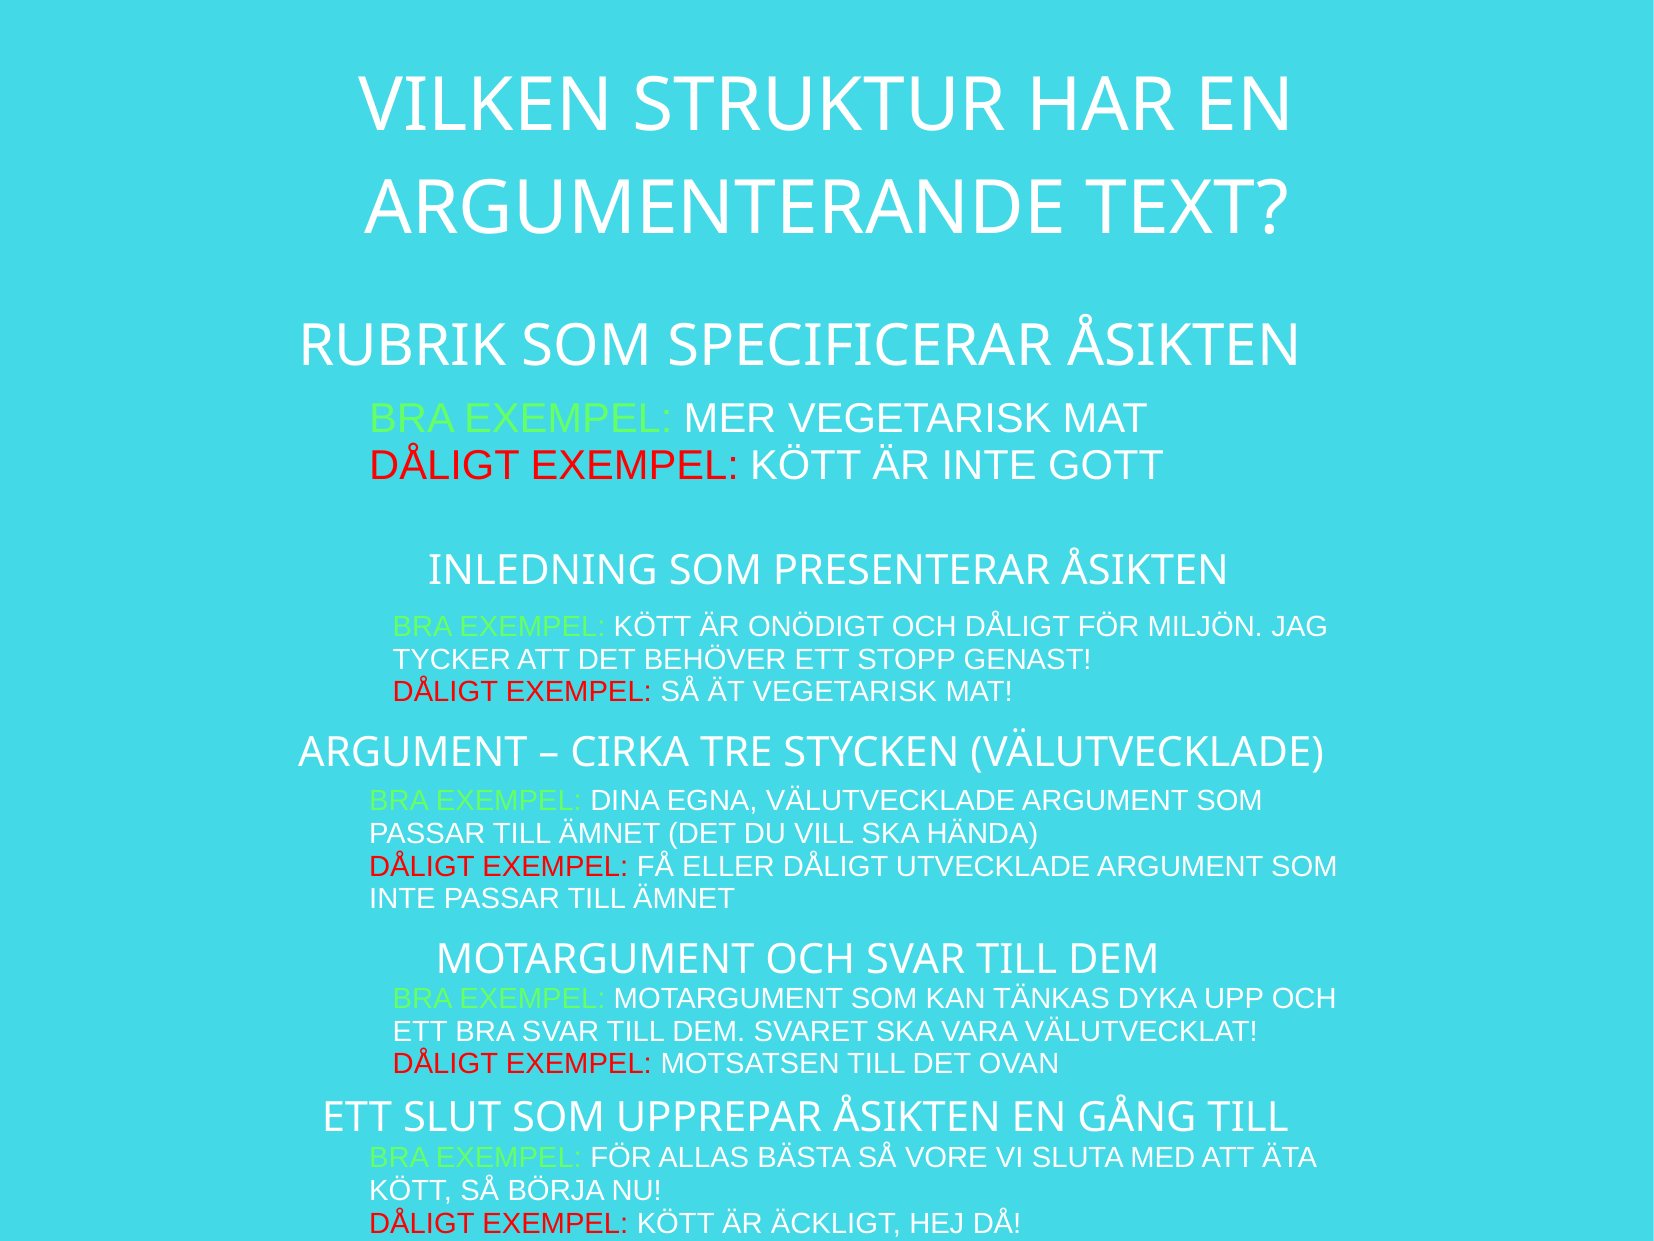

# VILKEN STRUKTUR HAR EN ARGUMENTERANDE TEXT?
RUBRIK SOM SPECIFICERAR ÅSIKTEN
BRA EXEMPEL: MER VEGETARISK MAT
DÅLIGT EXEMPEL: KÖTT ÄR INTE GOTT
INLEDNING SOM PRESENTERAR ÅSIKTEN
BRA EXEMPEL: KÖTT ÄR ONÖDIGT OCH DÅLIGT FÖR MILJÖN. JAG TYCKER ATT DET BEHÖVER ETT STOPP GENAST!
DÅLIGT EXEMPEL: SÅ ÄT VEGETARISK MAT!
ARGUMENT – CIRKA TRE STYCKEN (VÄLUTVECKLADE)
BRA EXEMPEL: DINA EGNA, VÄLUTVECKLADE ARGUMENT SOM PASSAR TILL ÄMNET (DET DU VILL SKA HÄNDA)
DÅLIGT EXEMPEL: FÅ ELLER DÅLIGT UTVECKLADE ARGUMENT SOM INTE PASSAR TILL ÄMNET
MOTARGUMENT OCH SVAR TILL DEM
BRA EXEMPEL: MOTARGUMENT SOM KAN TÄNKAS DYKA UPP OCH ETT BRA SVAR TILL DEM. SVARET SKA VARA VÄLUTVECKLAT!
DÅLIGT EXEMPEL: MOTSATSEN TILL DET OVAN
ETT SLUT SOM UPPREPAR ÅSIKTEN EN GÅNG TILL
BRA EXEMPEL: FÖR ALLAS BÄSTA SÅ VORE VI SLUTA MED ATT ÄTA KÖTT, SÅ BÖRJA NU!
DÅLIGT EXEMPEL: KÖTT ÄR ÄCKLIGT, HEJ DÅ!